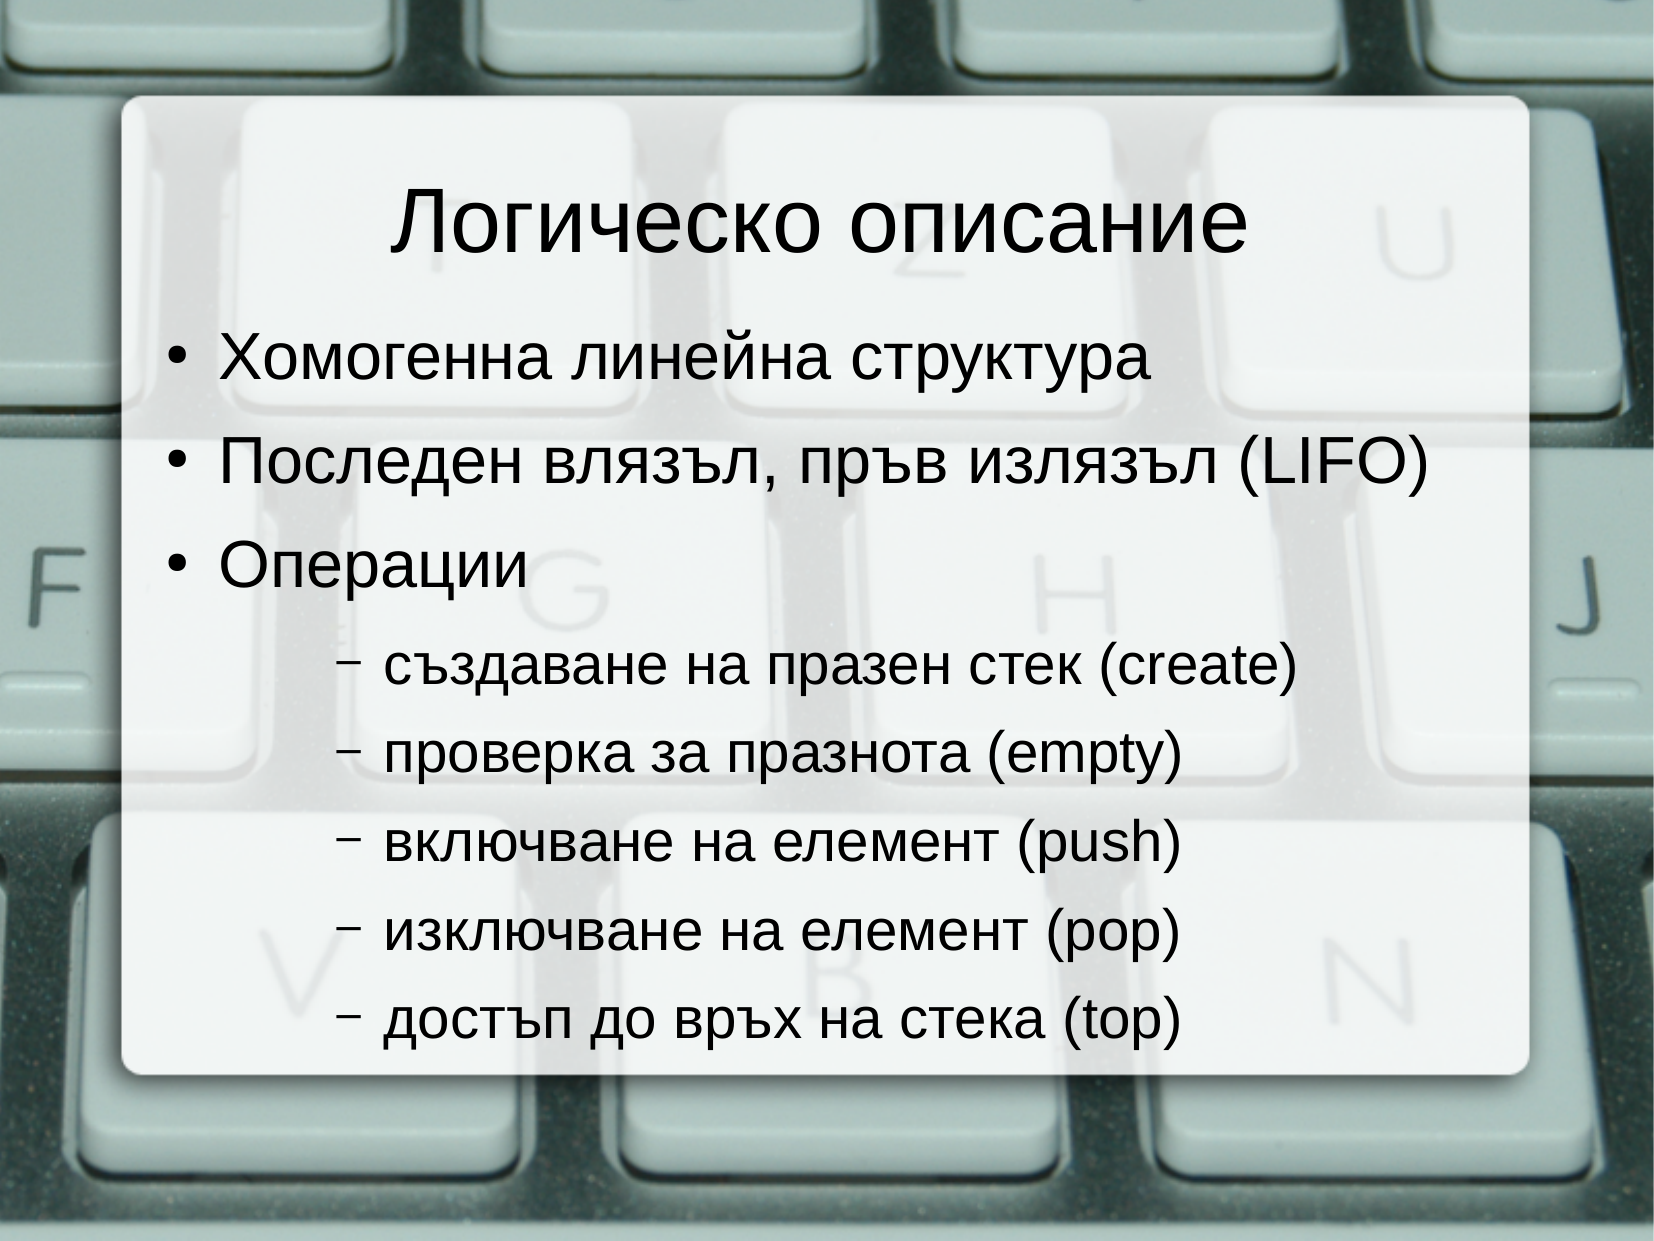

# Логическо описание
Хомогенна линейна структура
Последен влязъл, пръв излязъл (LIFO)
Операции
създаване на празен стек (create)
проверка за празнота (empty)
включване на елемент (push)
изключване на елемент (pop)
достъп до връх на стека (top)